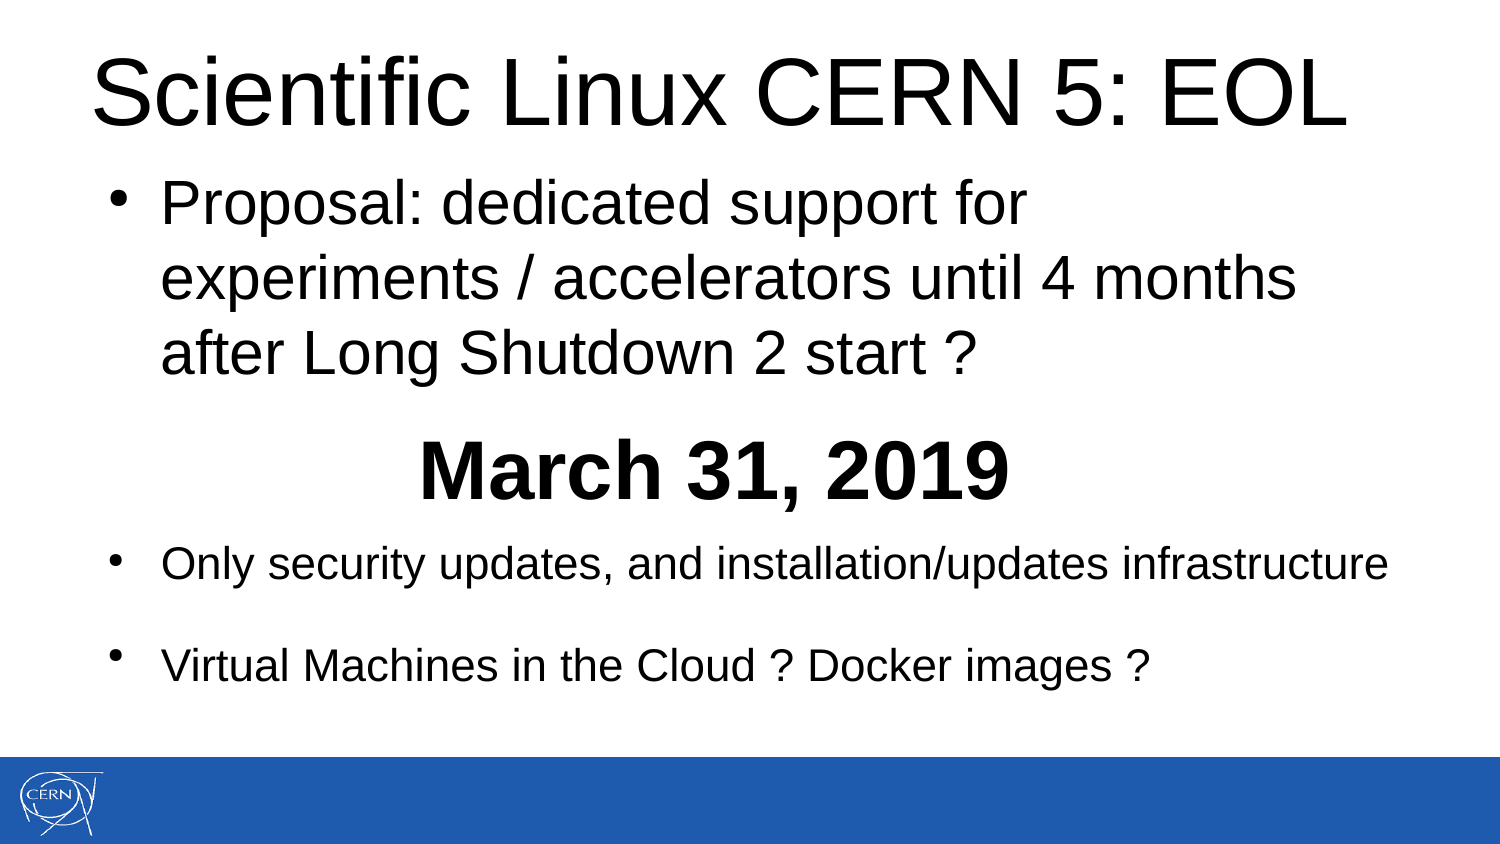

# Scientific Linux CERN 5: EOL
Proposal: dedicated support for experiments / accelerators until 4 months after Long Shutdown 2 start ?
 March 31, 2019
Only security updates, and installation/updates infrastructure
Virtual Machines in the Cloud ? Docker images ?